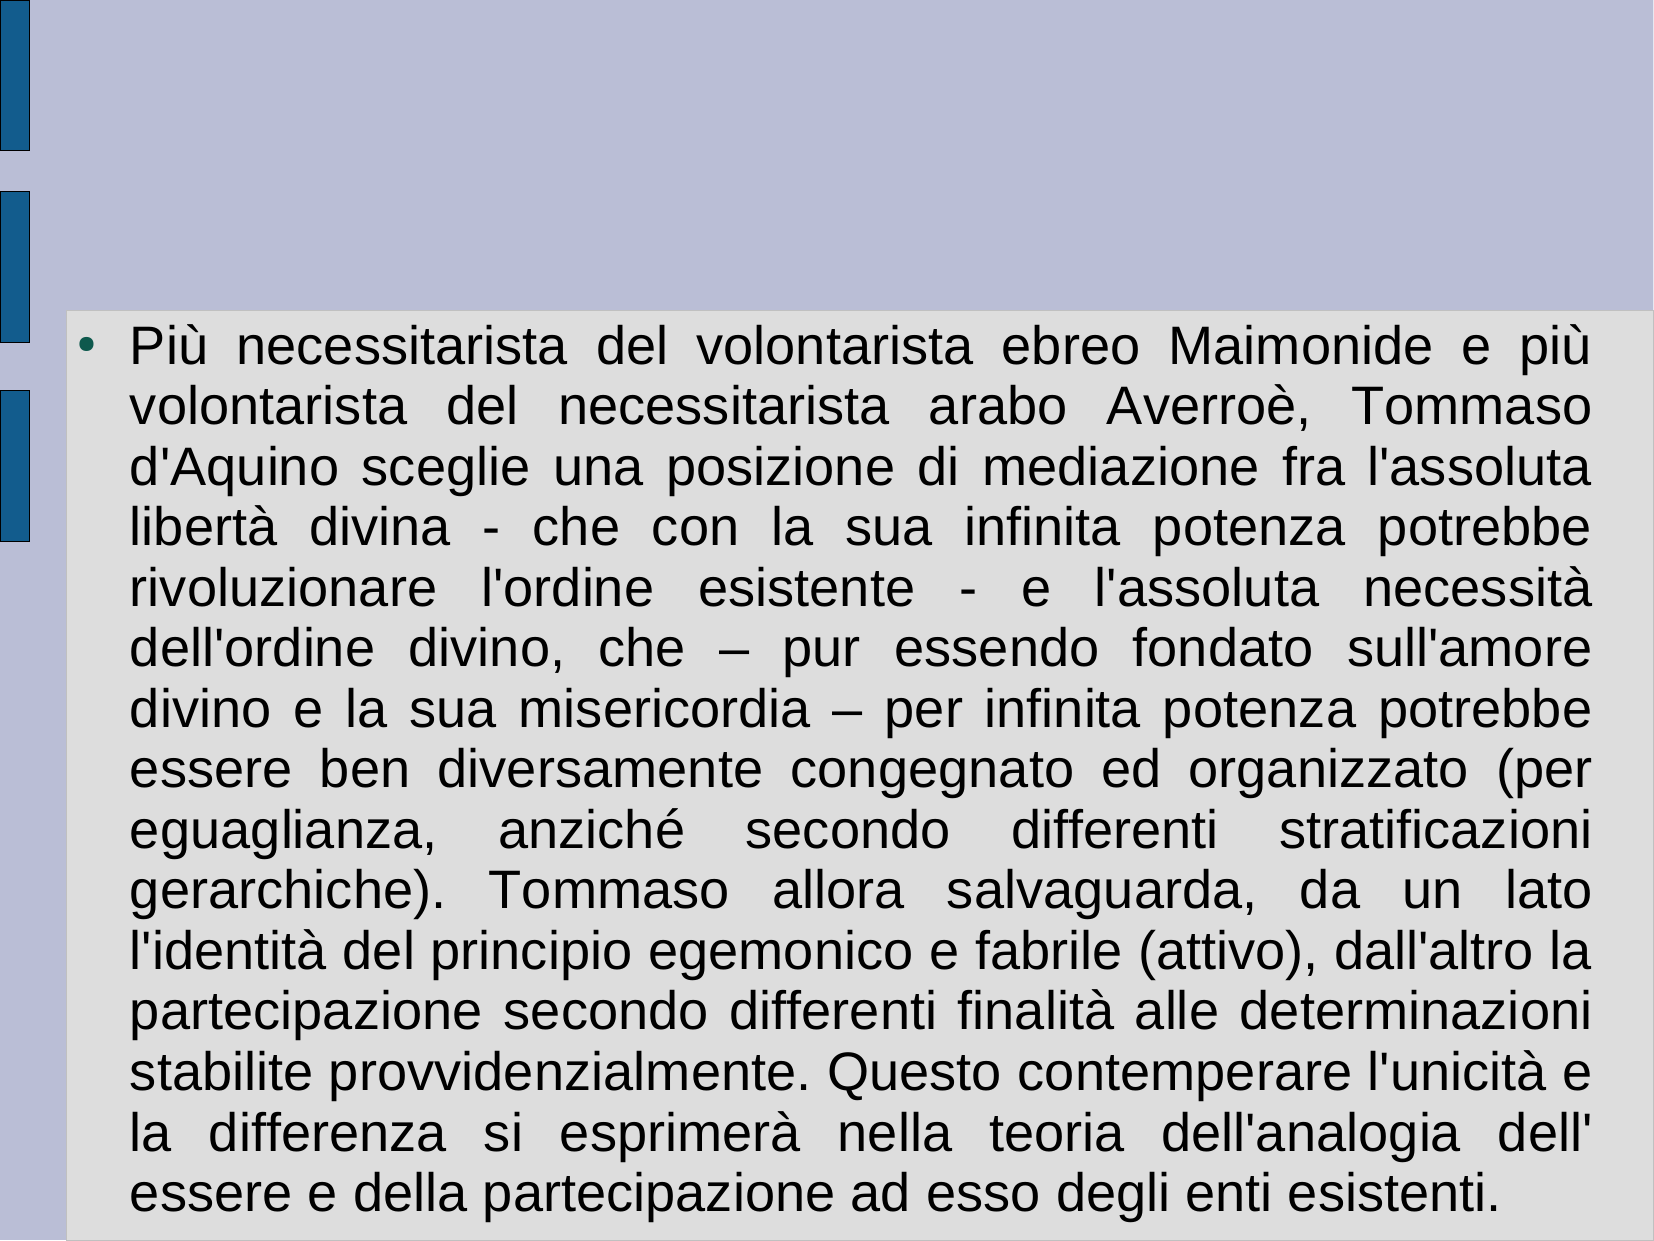

#
Più necessitarista del volontarista ebreo Maimonide e più volontarista del necessitarista arabo Averroè, Tommaso d'Aquino sceglie una posizione di mediazione fra l'assoluta libertà divina - che con la sua infinita potenza potrebbe rivoluzionare l'ordine esistente - e l'assoluta necessità dell'ordine divino, che – pur essendo fondato sull'amore divino e la sua misericordia – per infinita potenza potrebbe essere ben diversamente congegnato ed organizzato (per eguaglianza, anziché secondo differenti stratificazioni gerarchiche). Tommaso allora salvaguarda, da un lato l'identità del principio egemonico e fabrile (attivo), dall'altro la partecipazione secondo differenti finalità alle determinazioni stabilite provvidenzialmente. Questo contemperare l'unicità e la differenza si esprimerà nella teoria dell'analogia dell' essere e della partecipazione ad esso degli enti esistenti.